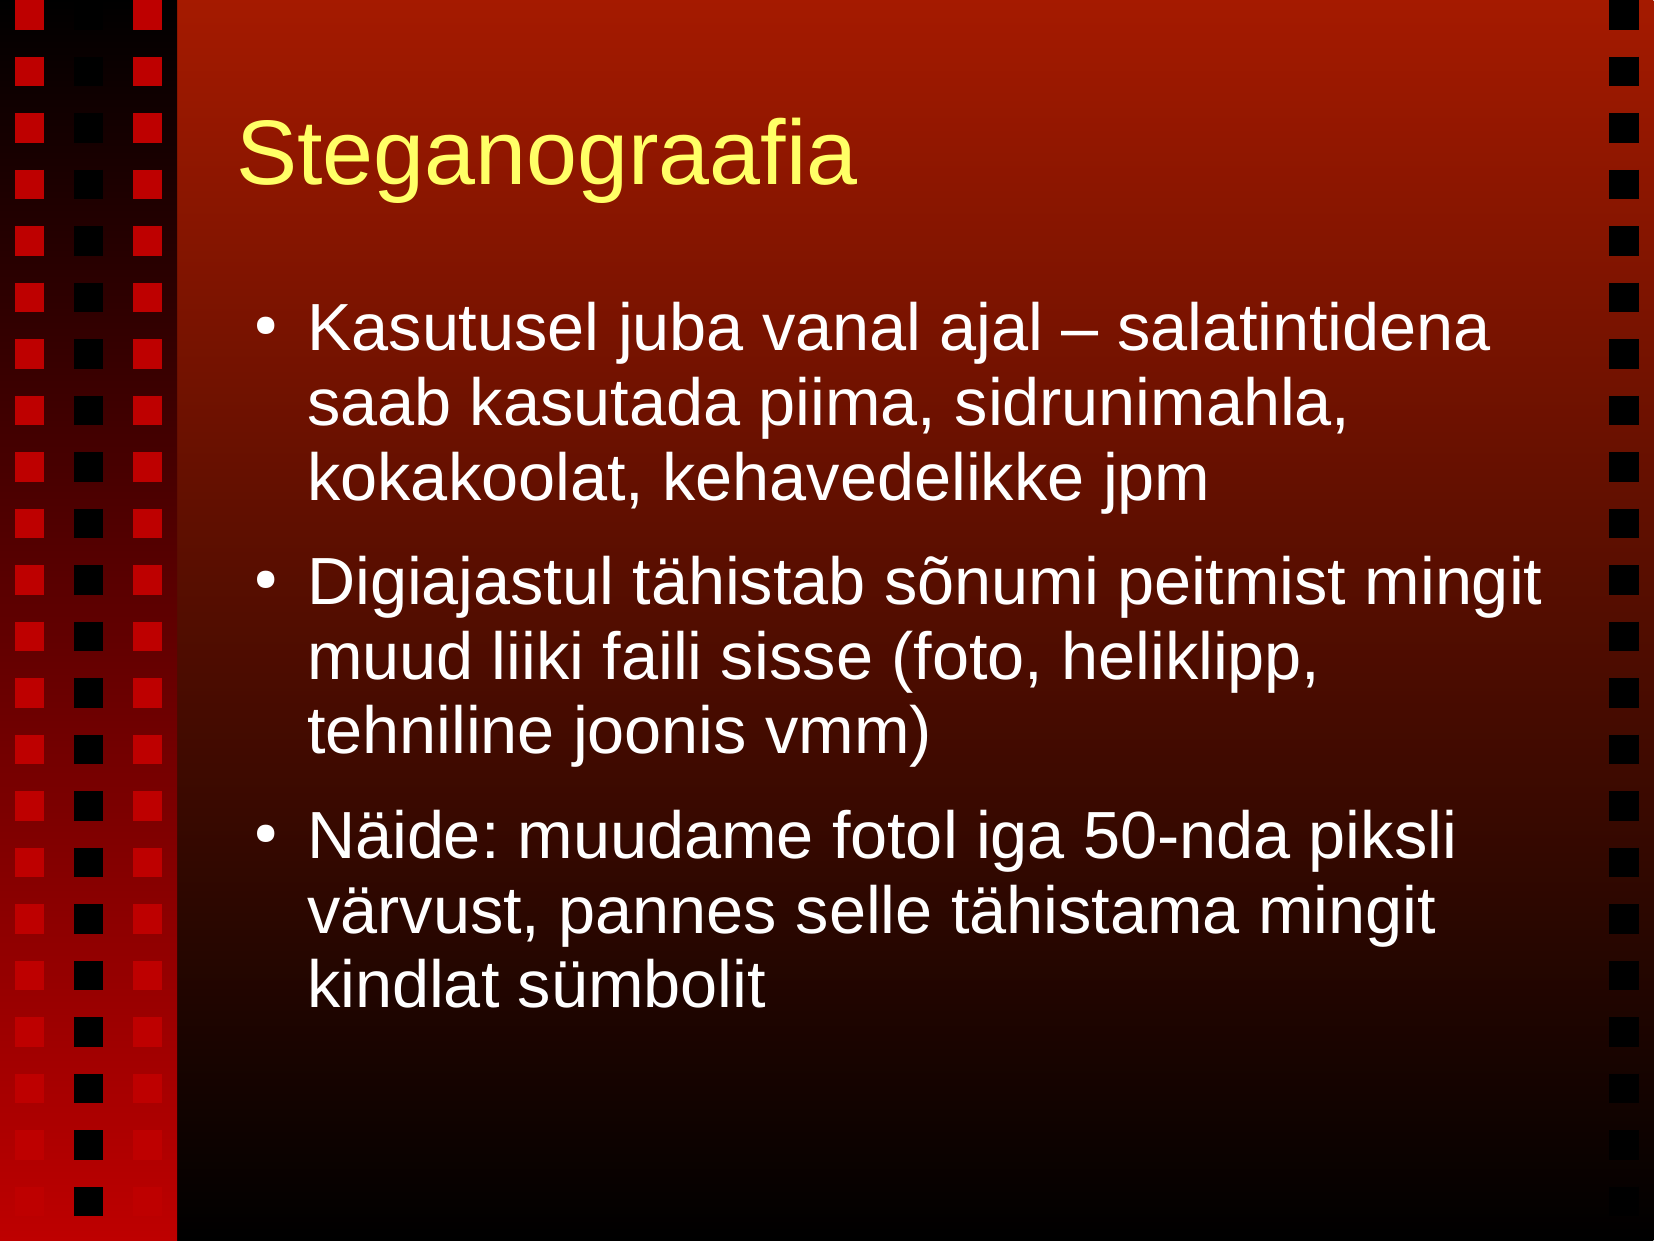

# Steganograafia
Kasutusel juba vanal ajal – salatintidena saab kasutada piima, sidrunimahla, kokakoolat, kehavedelikke jpm
Digiajastul tähistab sõnumi peitmist mingit muud liiki faili sisse (foto, heliklipp, tehniline joonis vmm)
Näide: muudame fotol iga 50-nda piksli värvust, pannes selle tähistama mingit kindlat sümbolit